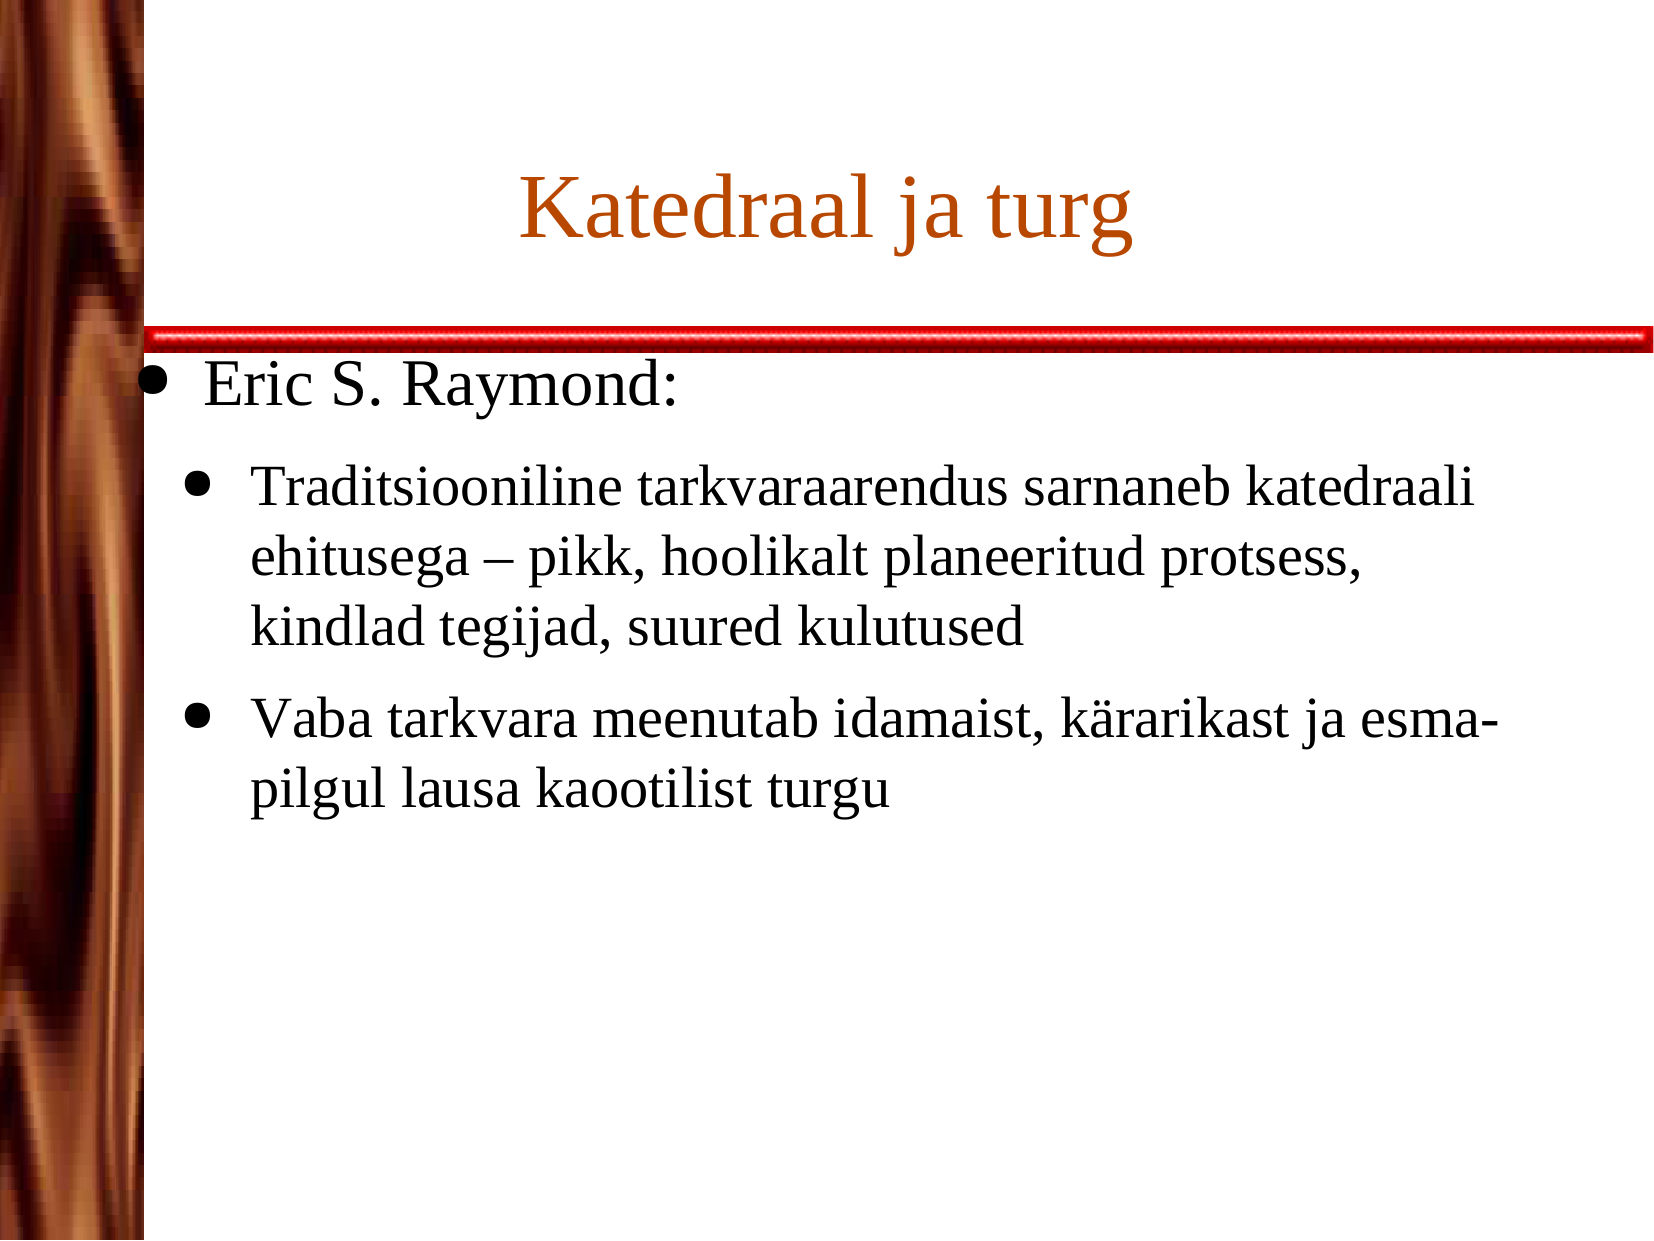

# Katedraal ja turg
Eric S. Raymond:
Traditsiooniline tarkvaraarendus sarnaneb katedraali ehitusega – pikk, hoolikalt planeeritud protsess, kindlad tegijad, suured kulutused
Vaba tarkvara meenutab idamaist, kärarikast ja esma-pilgul lausa kaootilist turgu